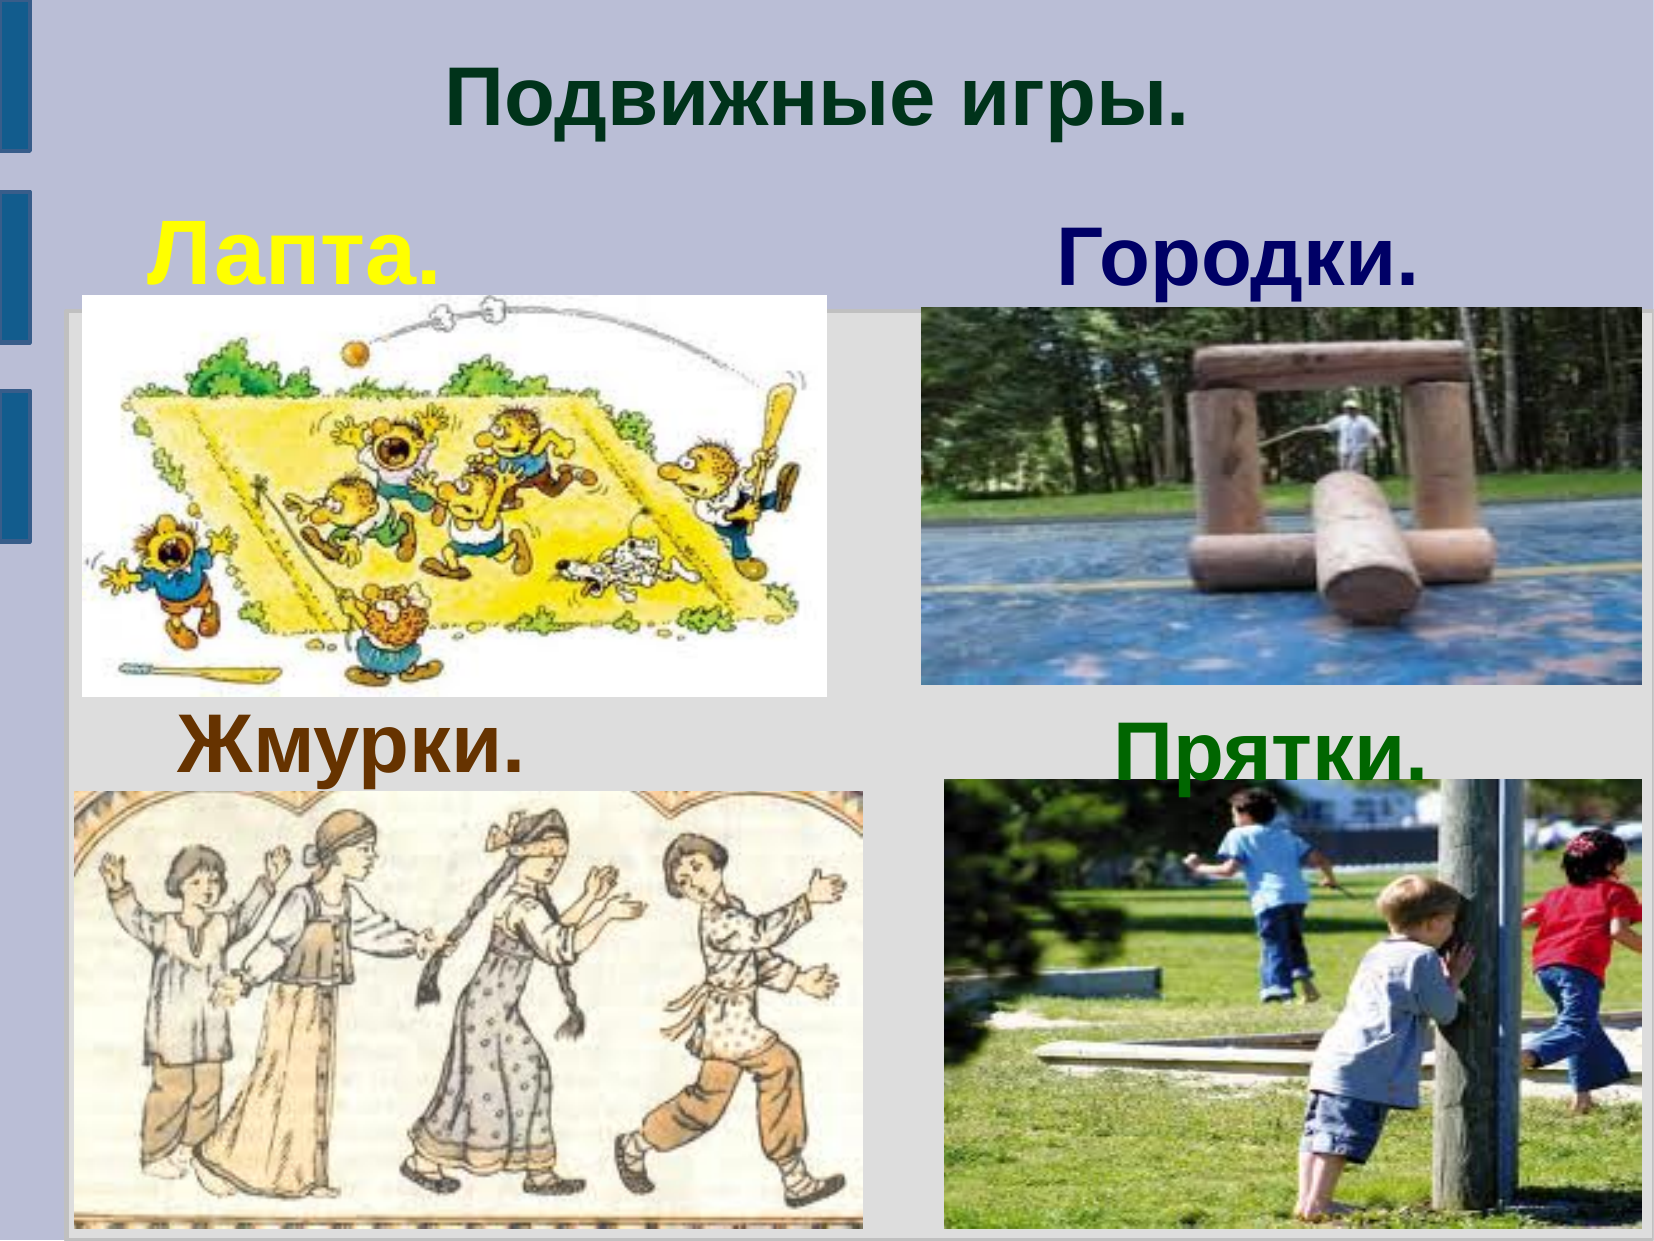

# Подвижные игры.
Лапта.
Городки.
Жмурки.
Прятки.